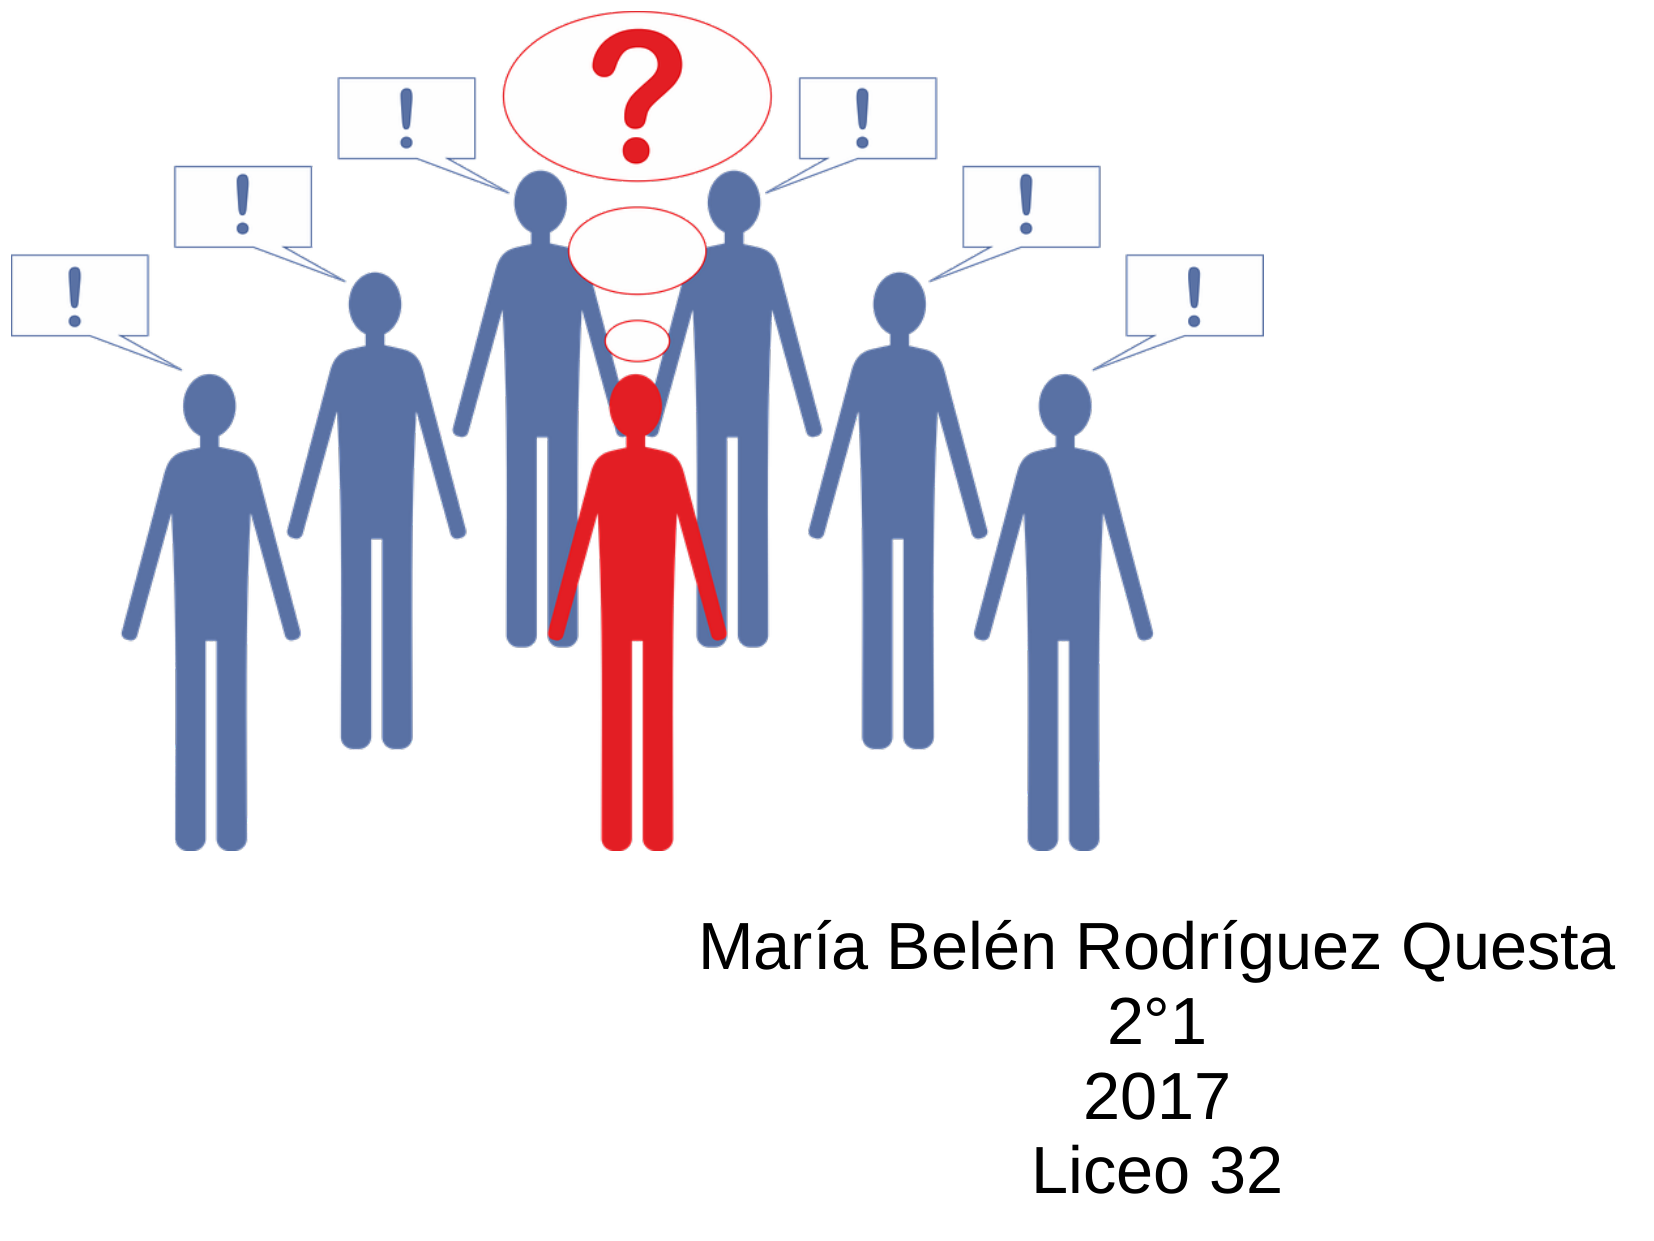

# María Belén Rodríguez Questa
2°1
2017
Liceo 32